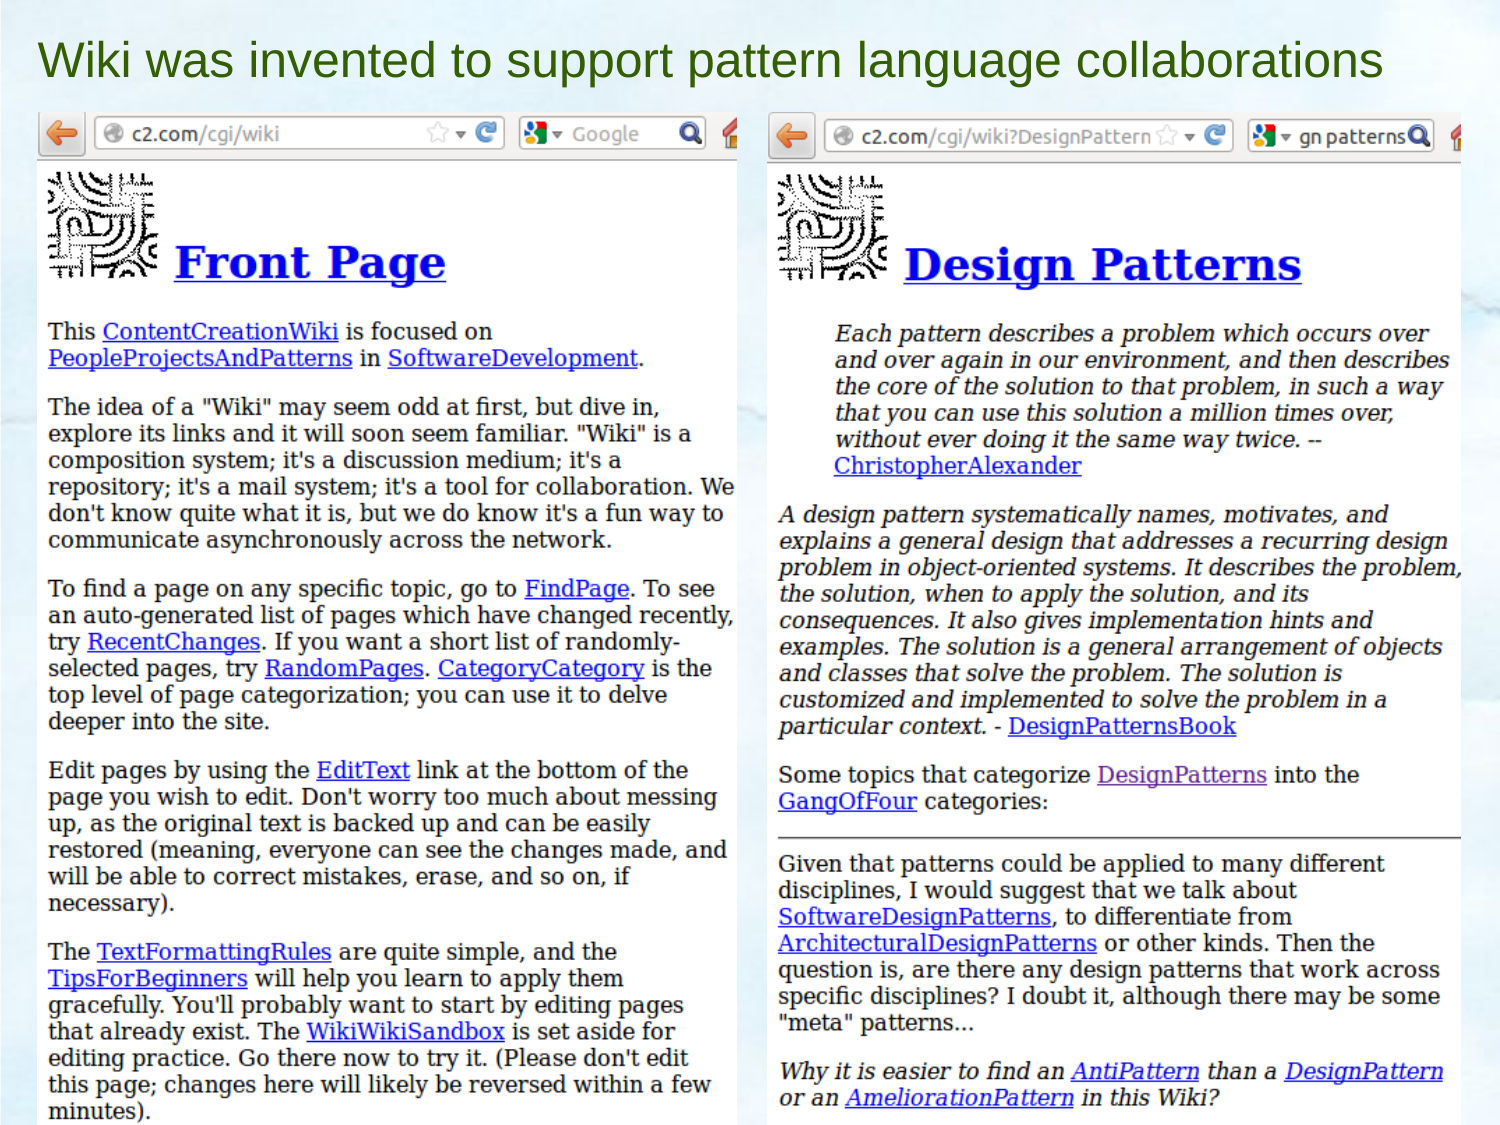

# Wiki was invented to support pattern language collaborations
An Invitation to Service Systems Thinking
October 2014
76